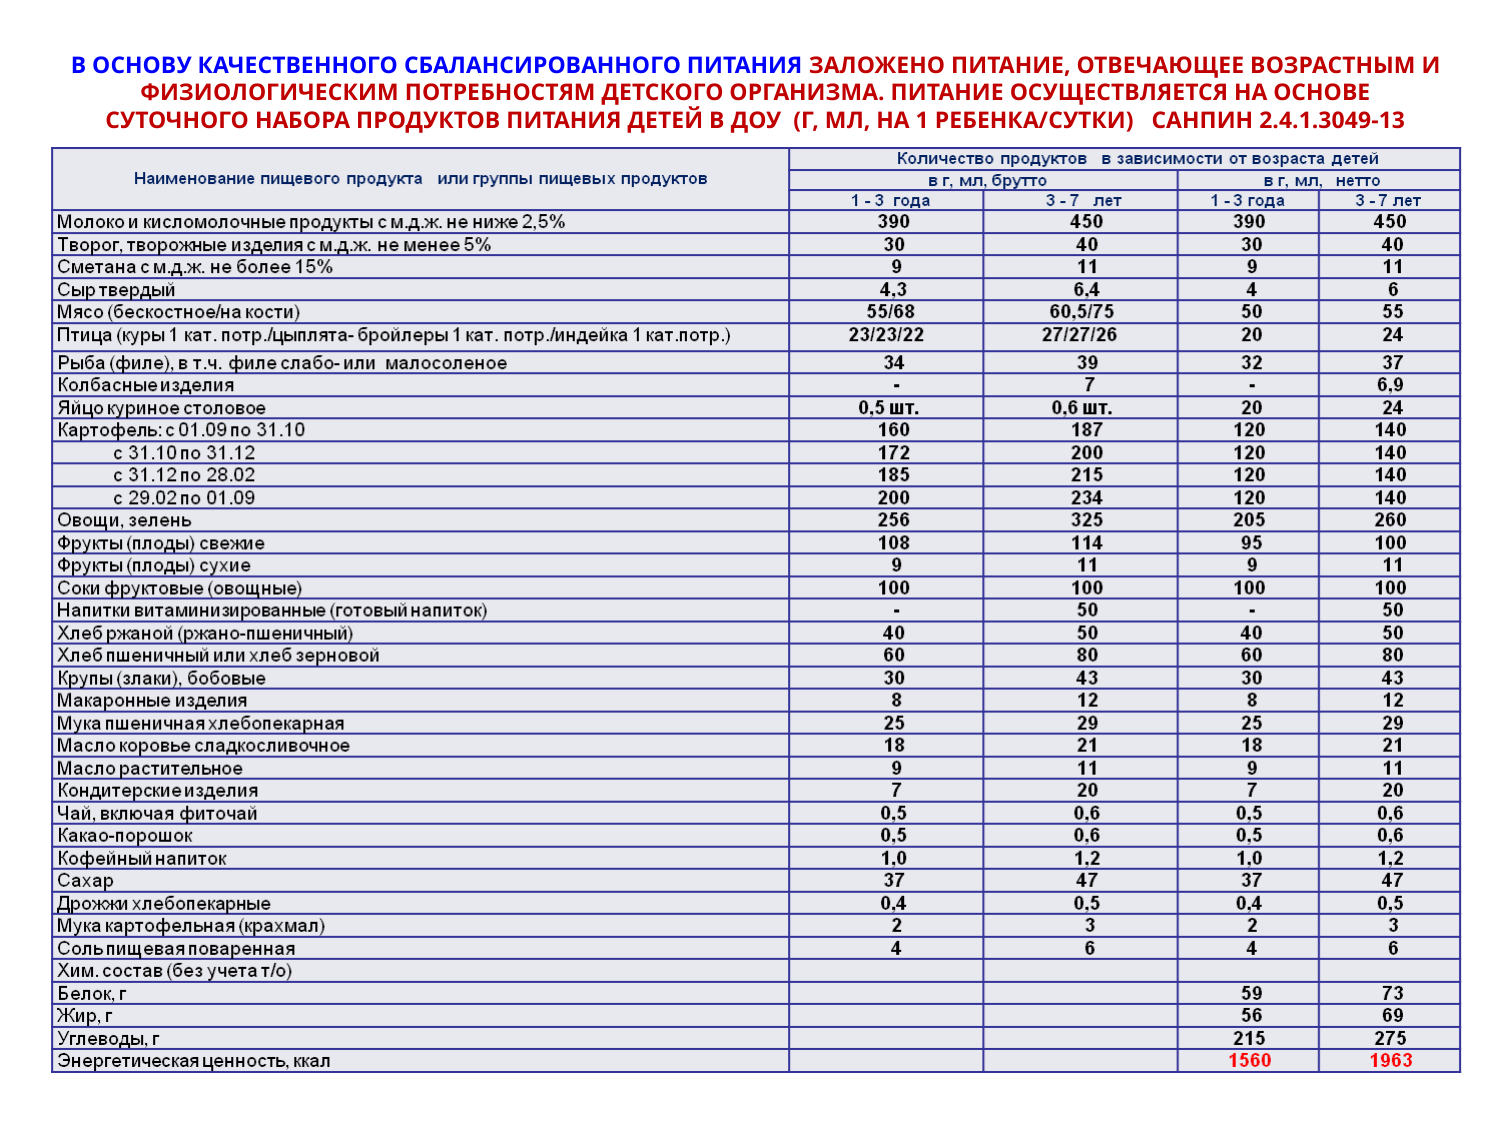

В ОСНОВУ КАЧЕСТВЕННОГО СБАЛАНСИРОВАННОГО ПИТАНИЯ ЗАЛОЖЕНО ПИТАНИЕ, ОТВЕЧАЮЩЕЕ ВОЗРАСТНЫМ И ФИЗИОЛОГИЧЕСКИМ ПОТРЕБНОСТЯМ ДЕТСКОГО ОРГАНИЗМА. ПИТАНИЕ ОСУЩЕСТВЛЯЕТСЯ НА ОСНОВЕ СУТОЧНОГО НАБОРА ПРОДУКТОВ ПИТАНИЯ ДЕТЕЙ В ДОУ (Г, МЛ, НА 1 РЕБЕНКА/СУТКИ) САНПИН 2.4.1.3049-13